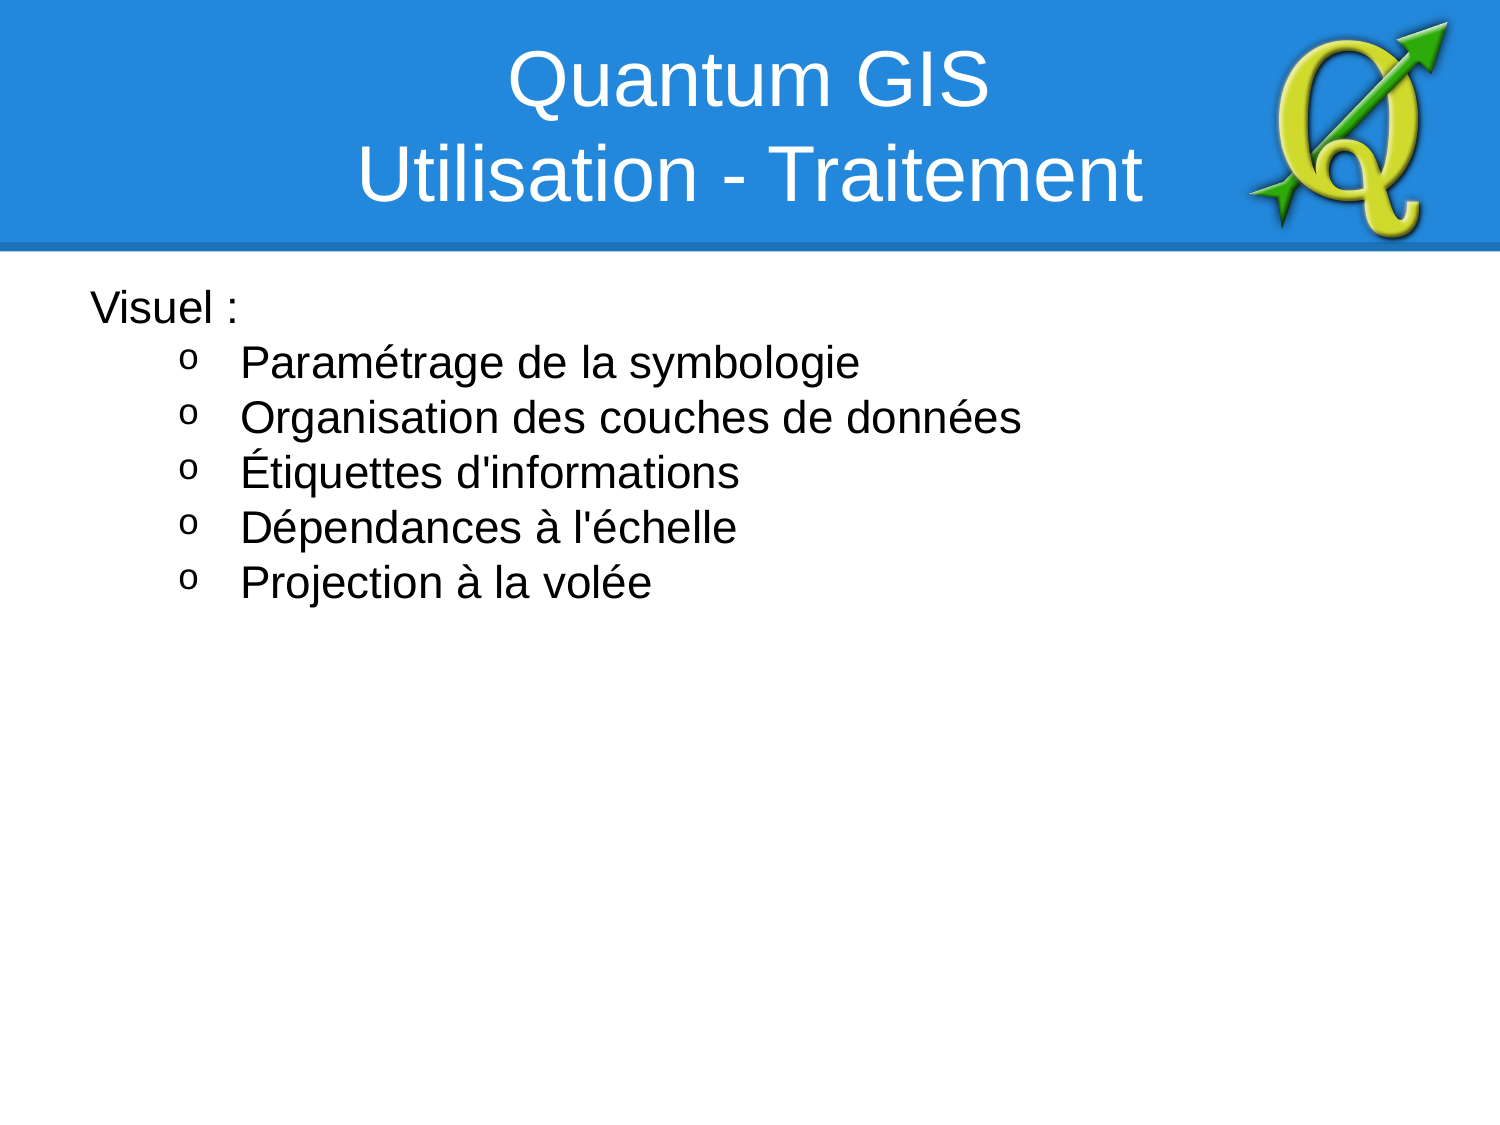

# Quantum GIS Utilisation - Traitement
Visuel :
Paramétrage de la symbologie
Organisation des couches de données
Étiquettes d'informations
Dépendances à l'échelle
Projection à la volée